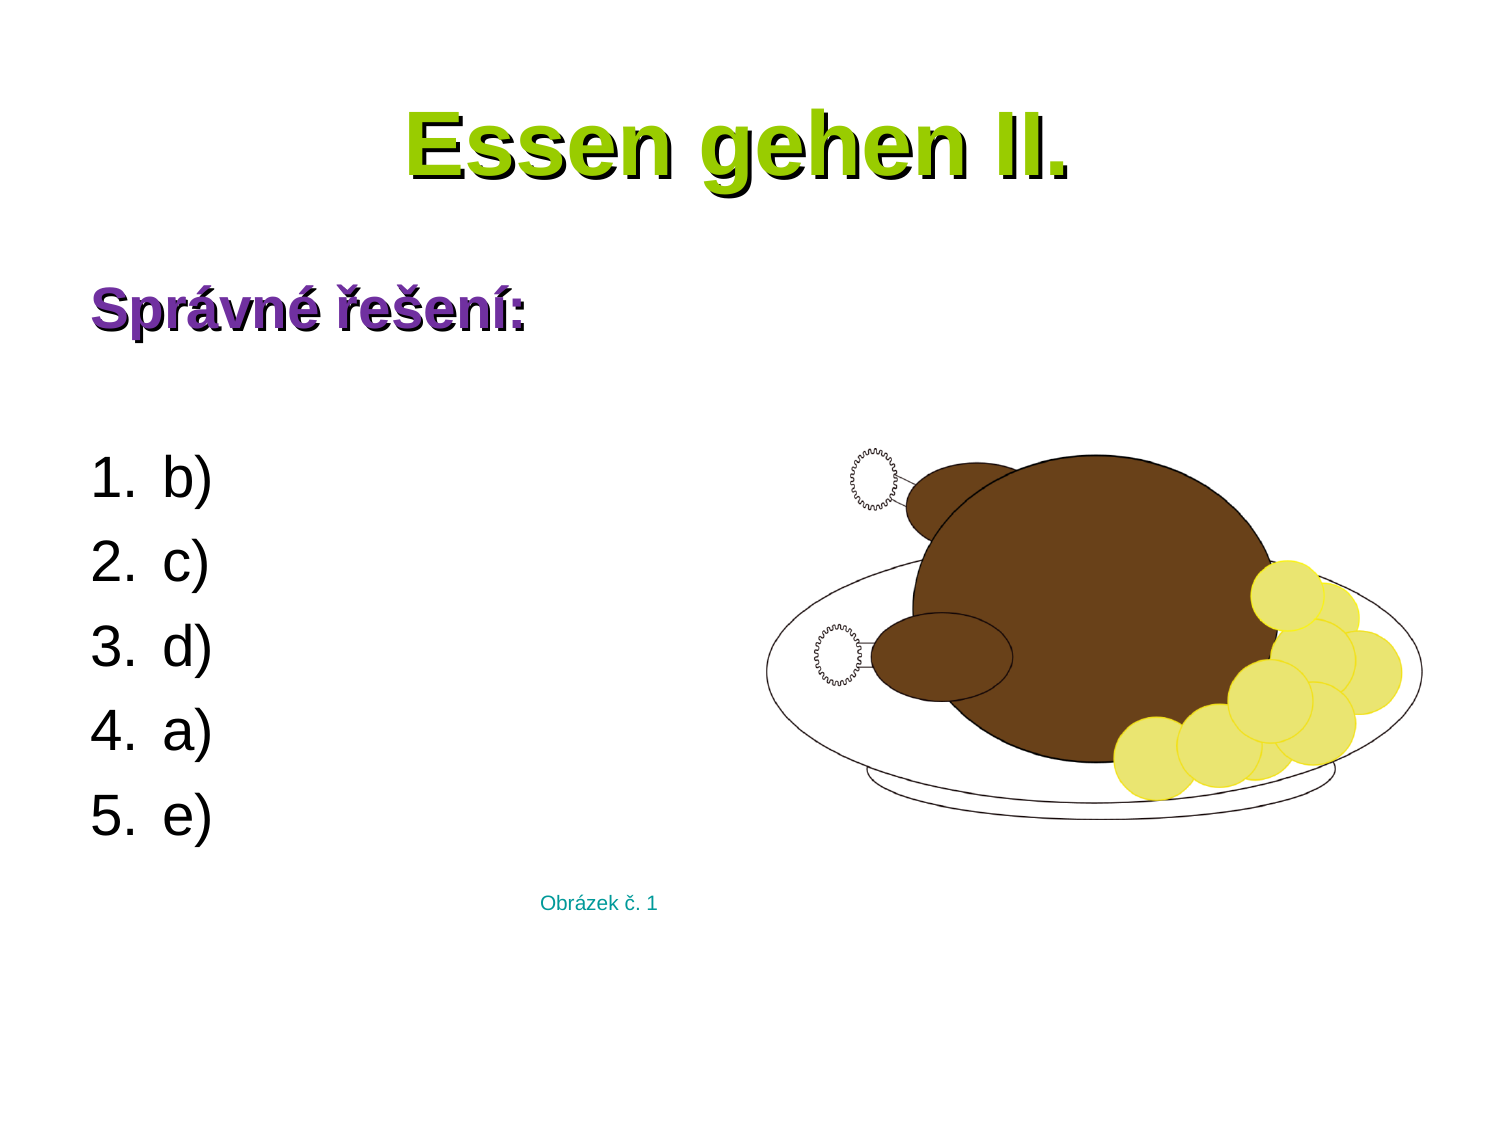

# Essen gehen II.
Správné řešení:
 b)
 c)
 d)
 a)
 e)
				Obrázek č. 1